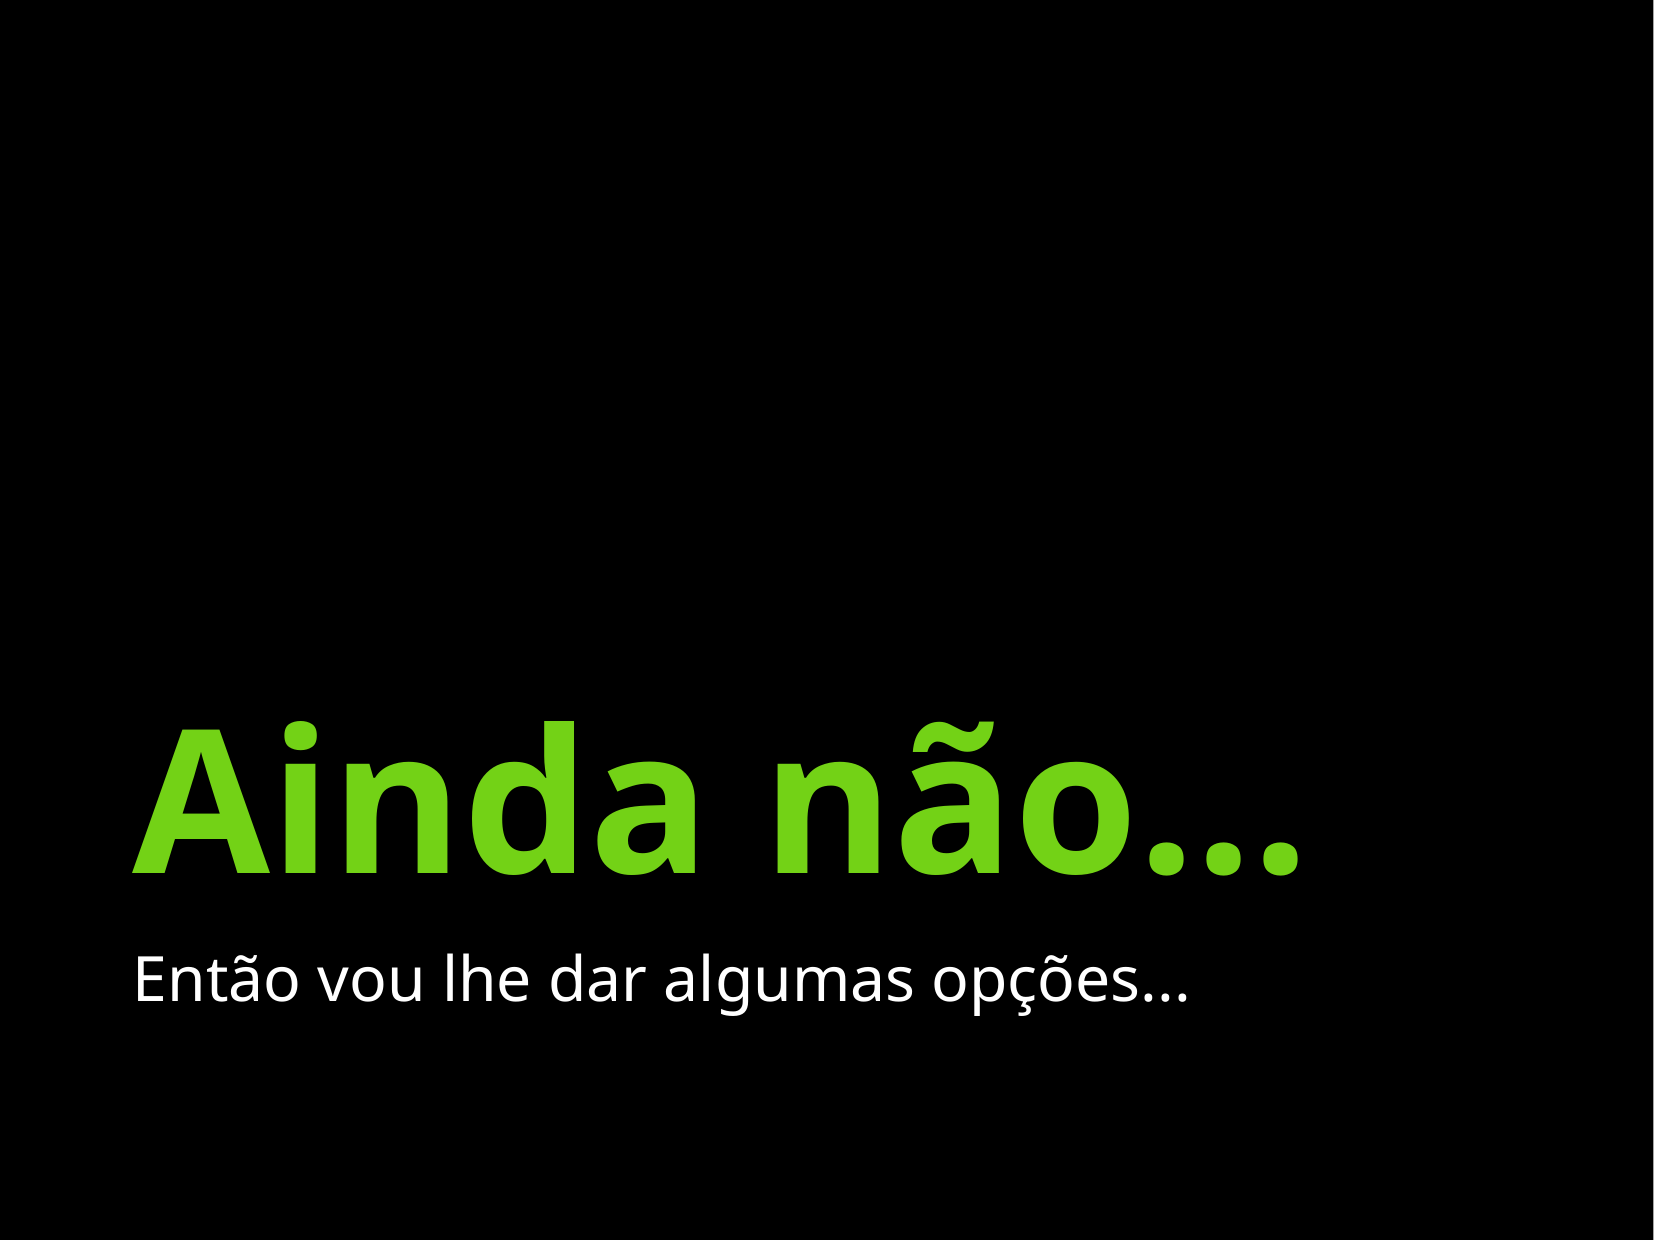

Ainda não...
Então vou lhe dar algumas opções...